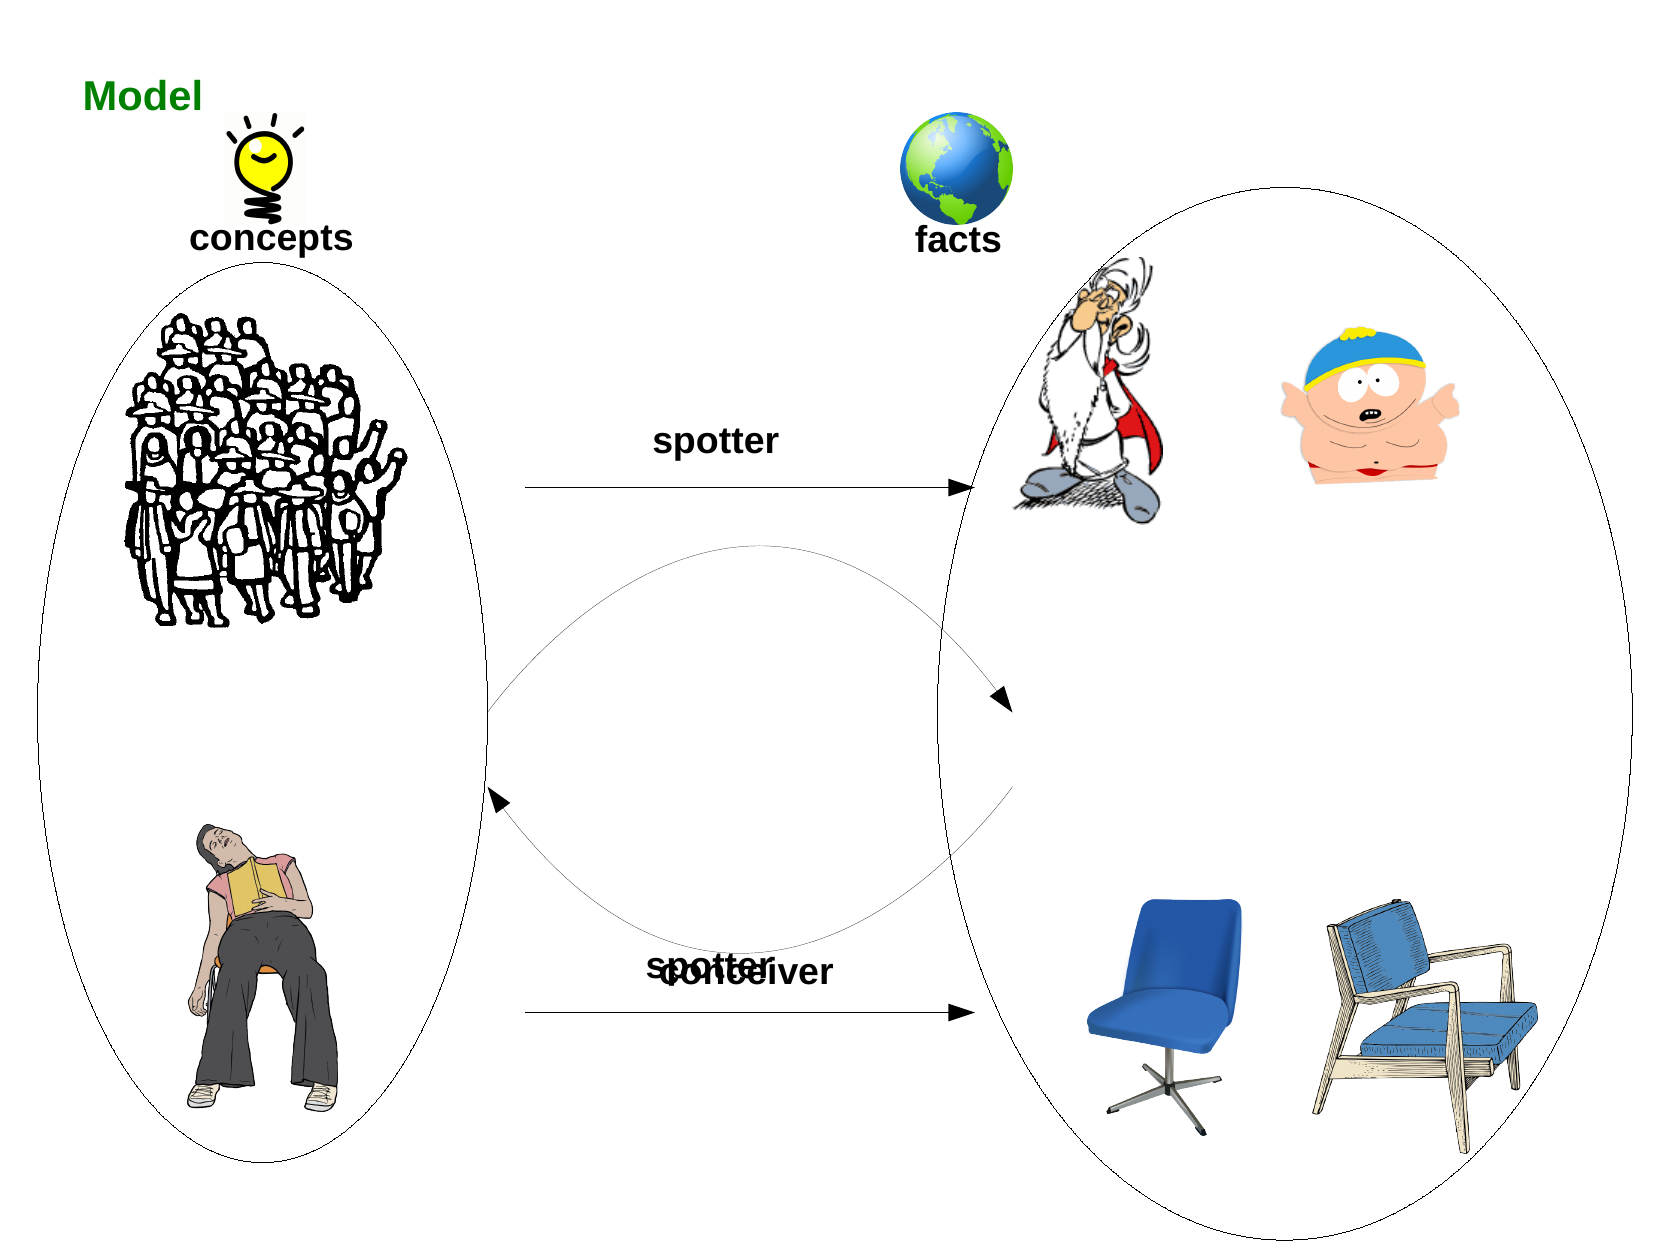

# Model
concepts
facts
spotter
spotter
conceiver